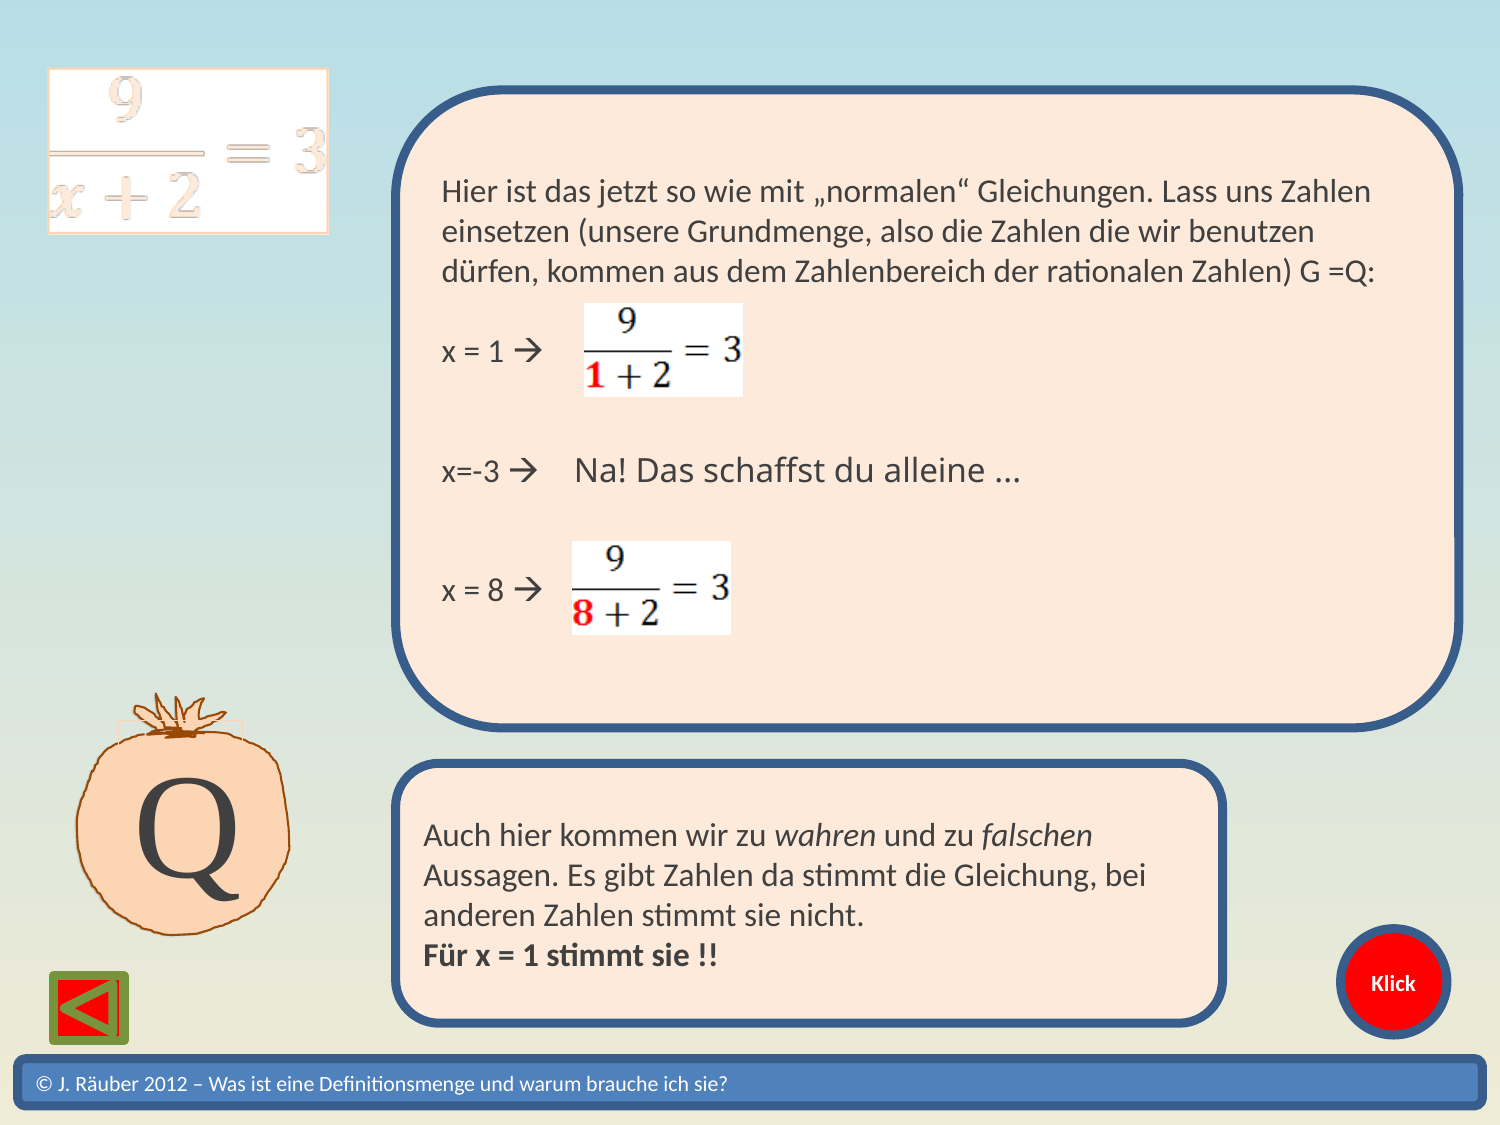

Hier ist das jetzt so wie mit „normalen“ Gleichungen. Lass uns Zahlen einsetzen (unsere Grundmenge, also die Zahlen die wir benutzen dürfen, kommen aus dem Zahlenbereich der rationalen Zahlen) G =Q:
x = 1 
x=-3  Na! Das schaffst du alleine ...
x = 8 
Q
Auch hier kommen wir zu wahren und zu falschen Aussagen. Es gibt Zahlen da stimmt die Gleichung, bei anderen Zahlen stimmt sie nicht.
Für x = 1 stimmt sie !!
Klick
© J. Räuber 2012 – Was ist eine Definitionsmenge und warum brauche ich sie?